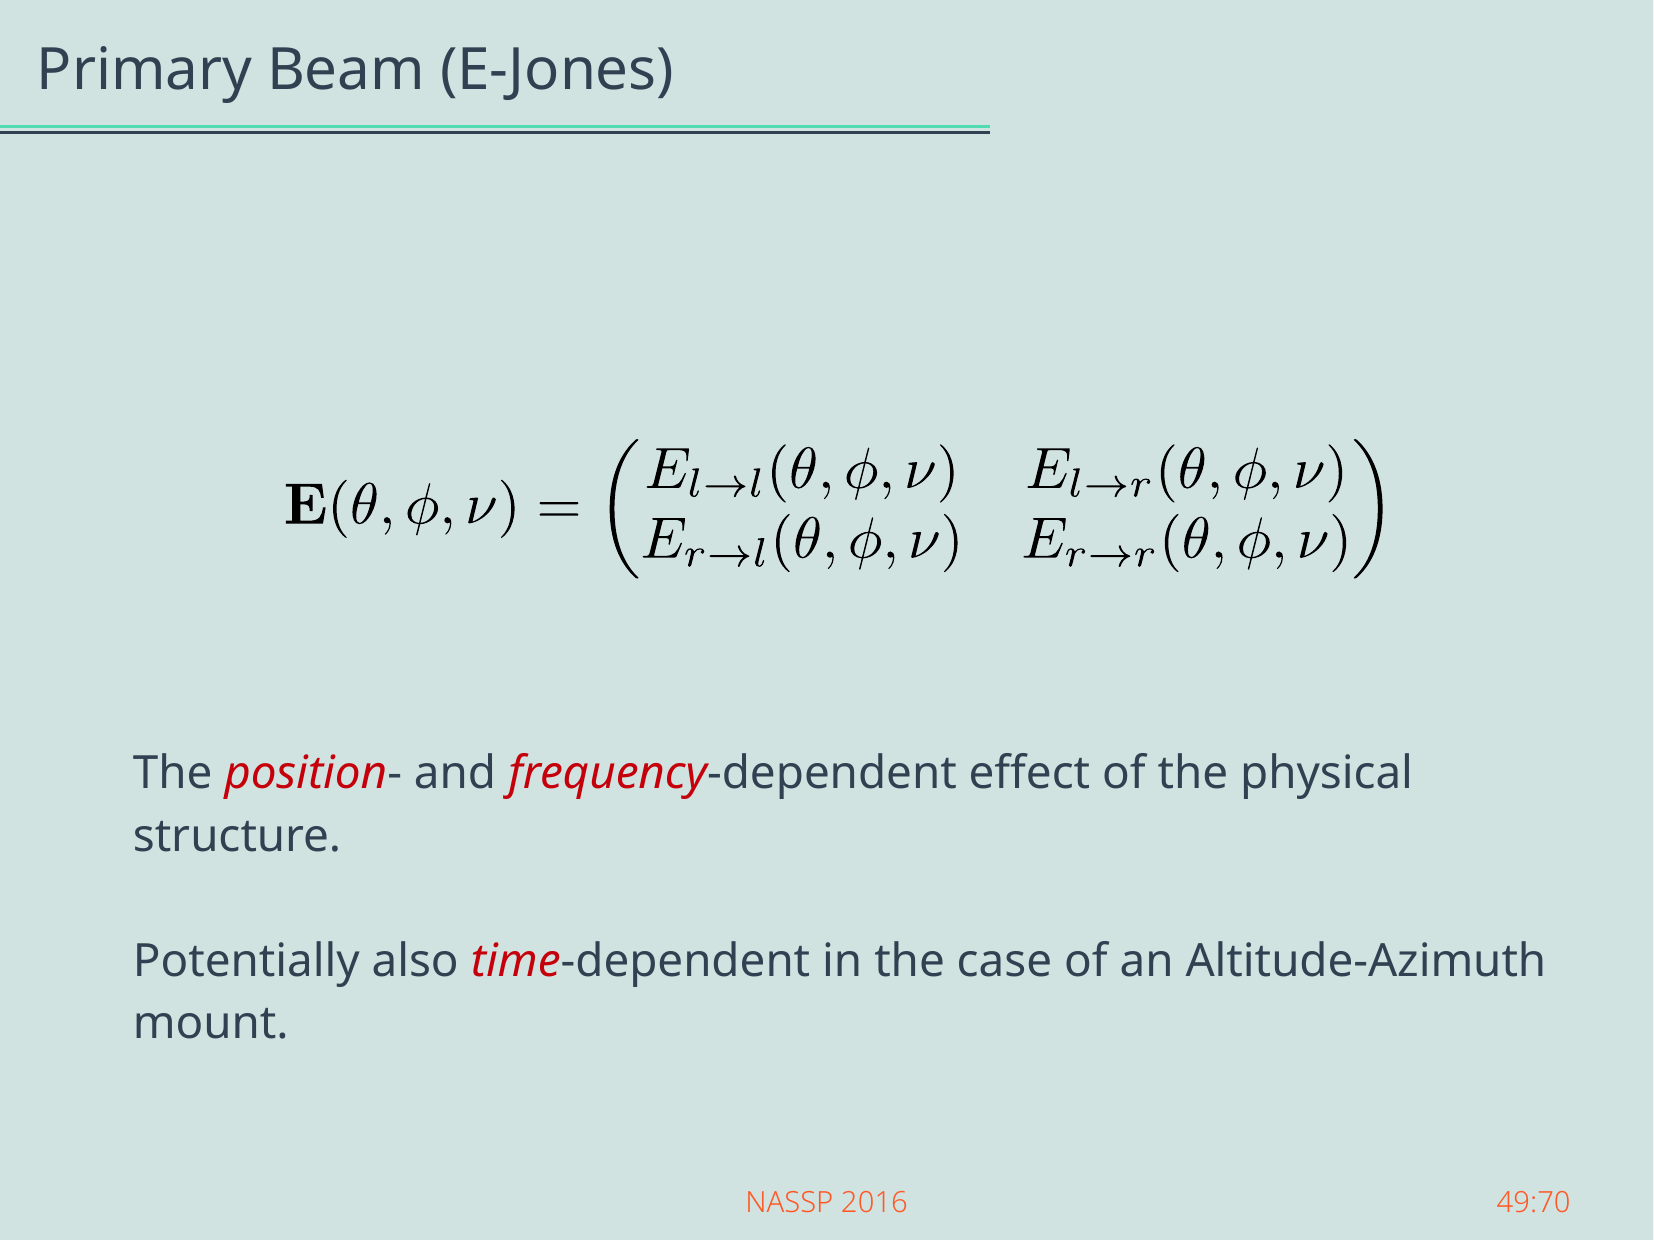

Primary Beam (E-Jones)
The position- and frequency-dependent effect of the physical structure.
Potentially also time-dependent in the case of an Altitude-Azimuth mount.
NASSP 2016
49